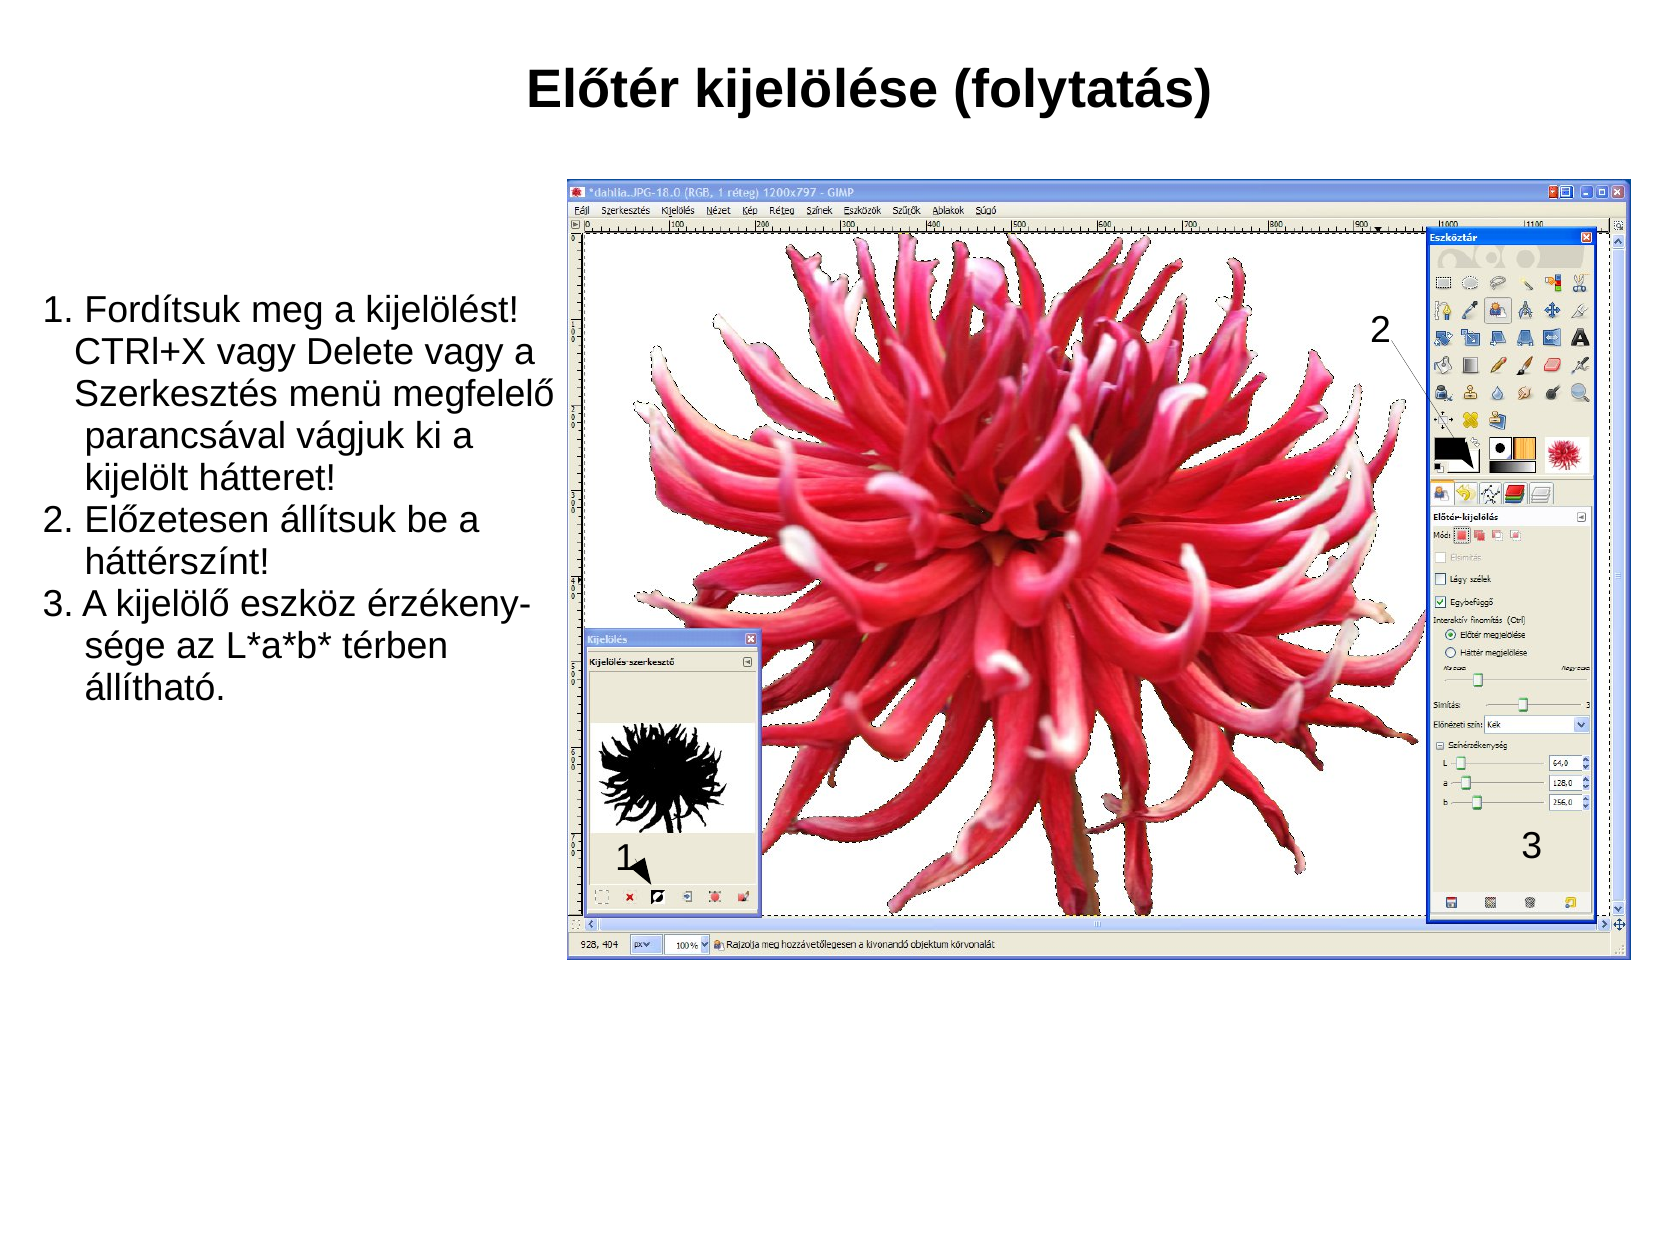

Előtér kijelölése (folytatás)
1. Fordítsuk meg a kijelölést!
 CTRl+X vagy Delete vagy a
 Szerkesztés menü megfelelő
 parancsával vágjuk ki a
 kijelölt hátteret!
2. Előzetesen állítsuk be a
 háttérszínt!
3. A kijelölő eszköz érzékeny-
 sége az L*a*b* térben
 állítható.
2
3
1